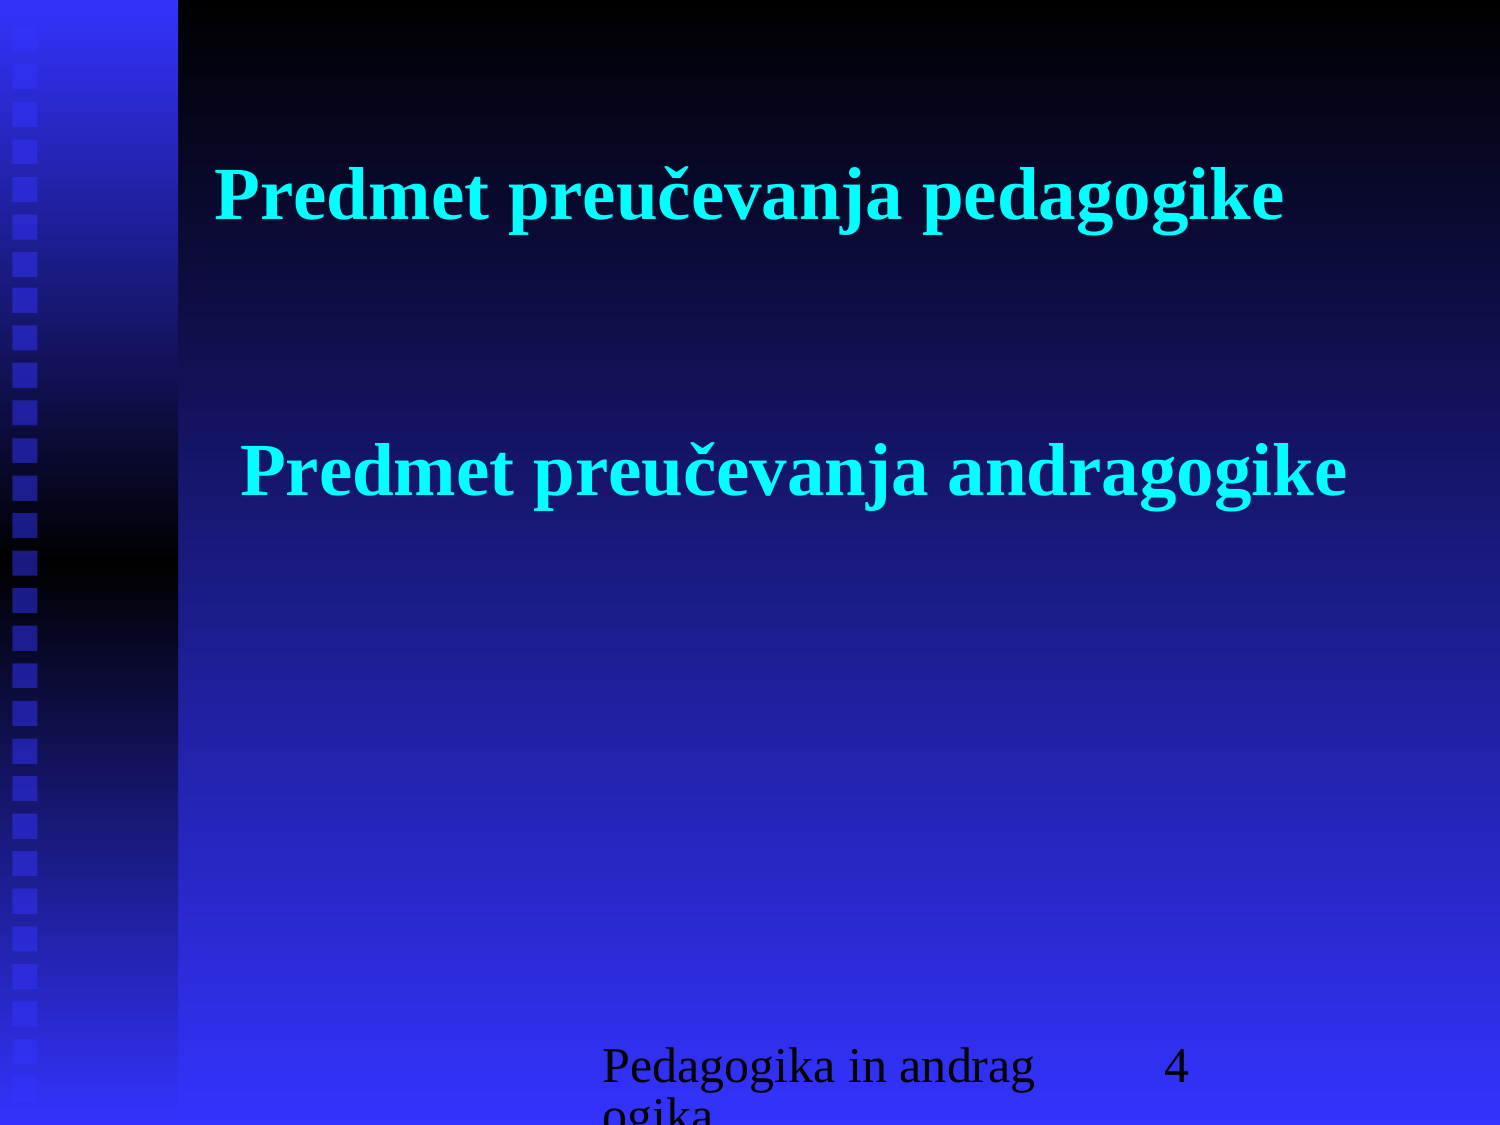

Predmet preučevanja pedagogike
Predmet preučevanja andragogike
Pedagogika in andragogika
4